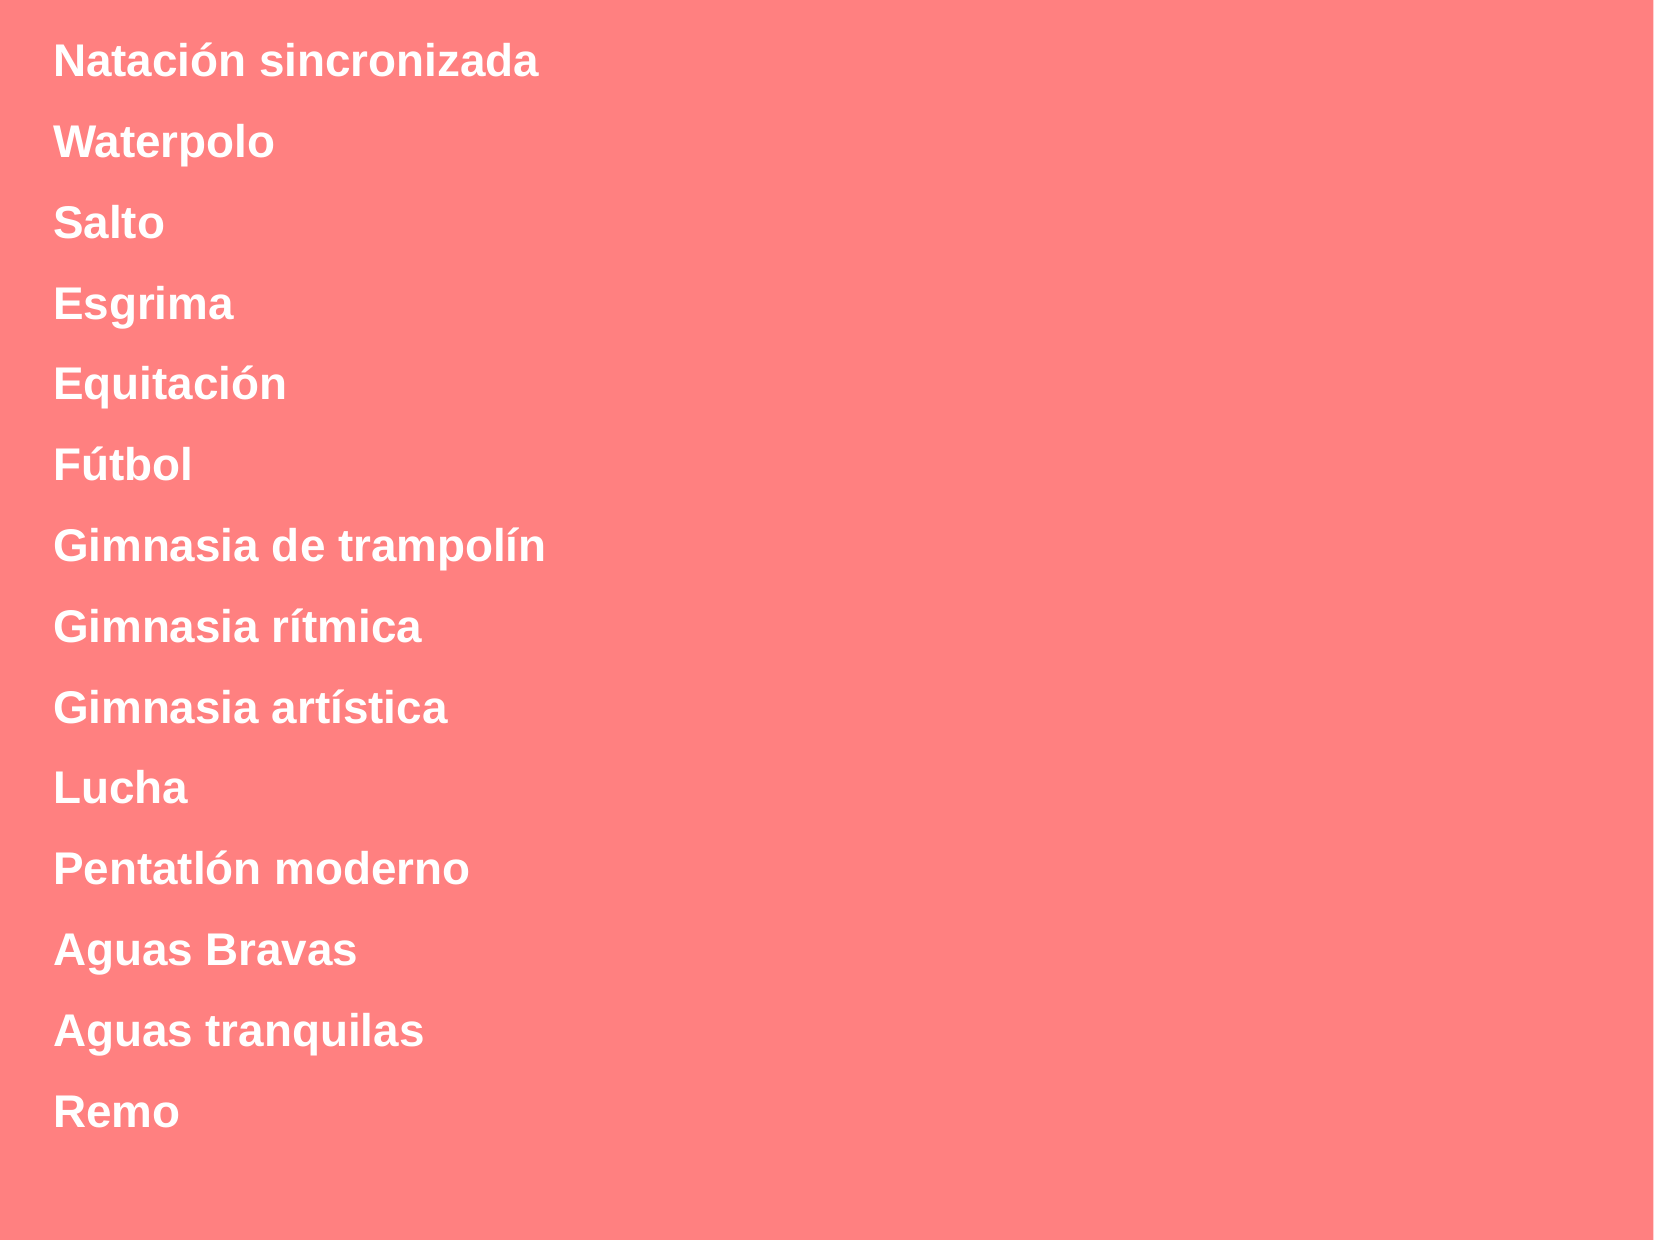

# Natación sincronizada
Waterpolo
Salto
Esgrima
Equitación
Fútbol
Gimnasia de trampolín
Gimnasia rítmica
Gimnasia artística
Lucha
Pentatlón moderno
Aguas Bravas
Aguas tranquilas
Remo